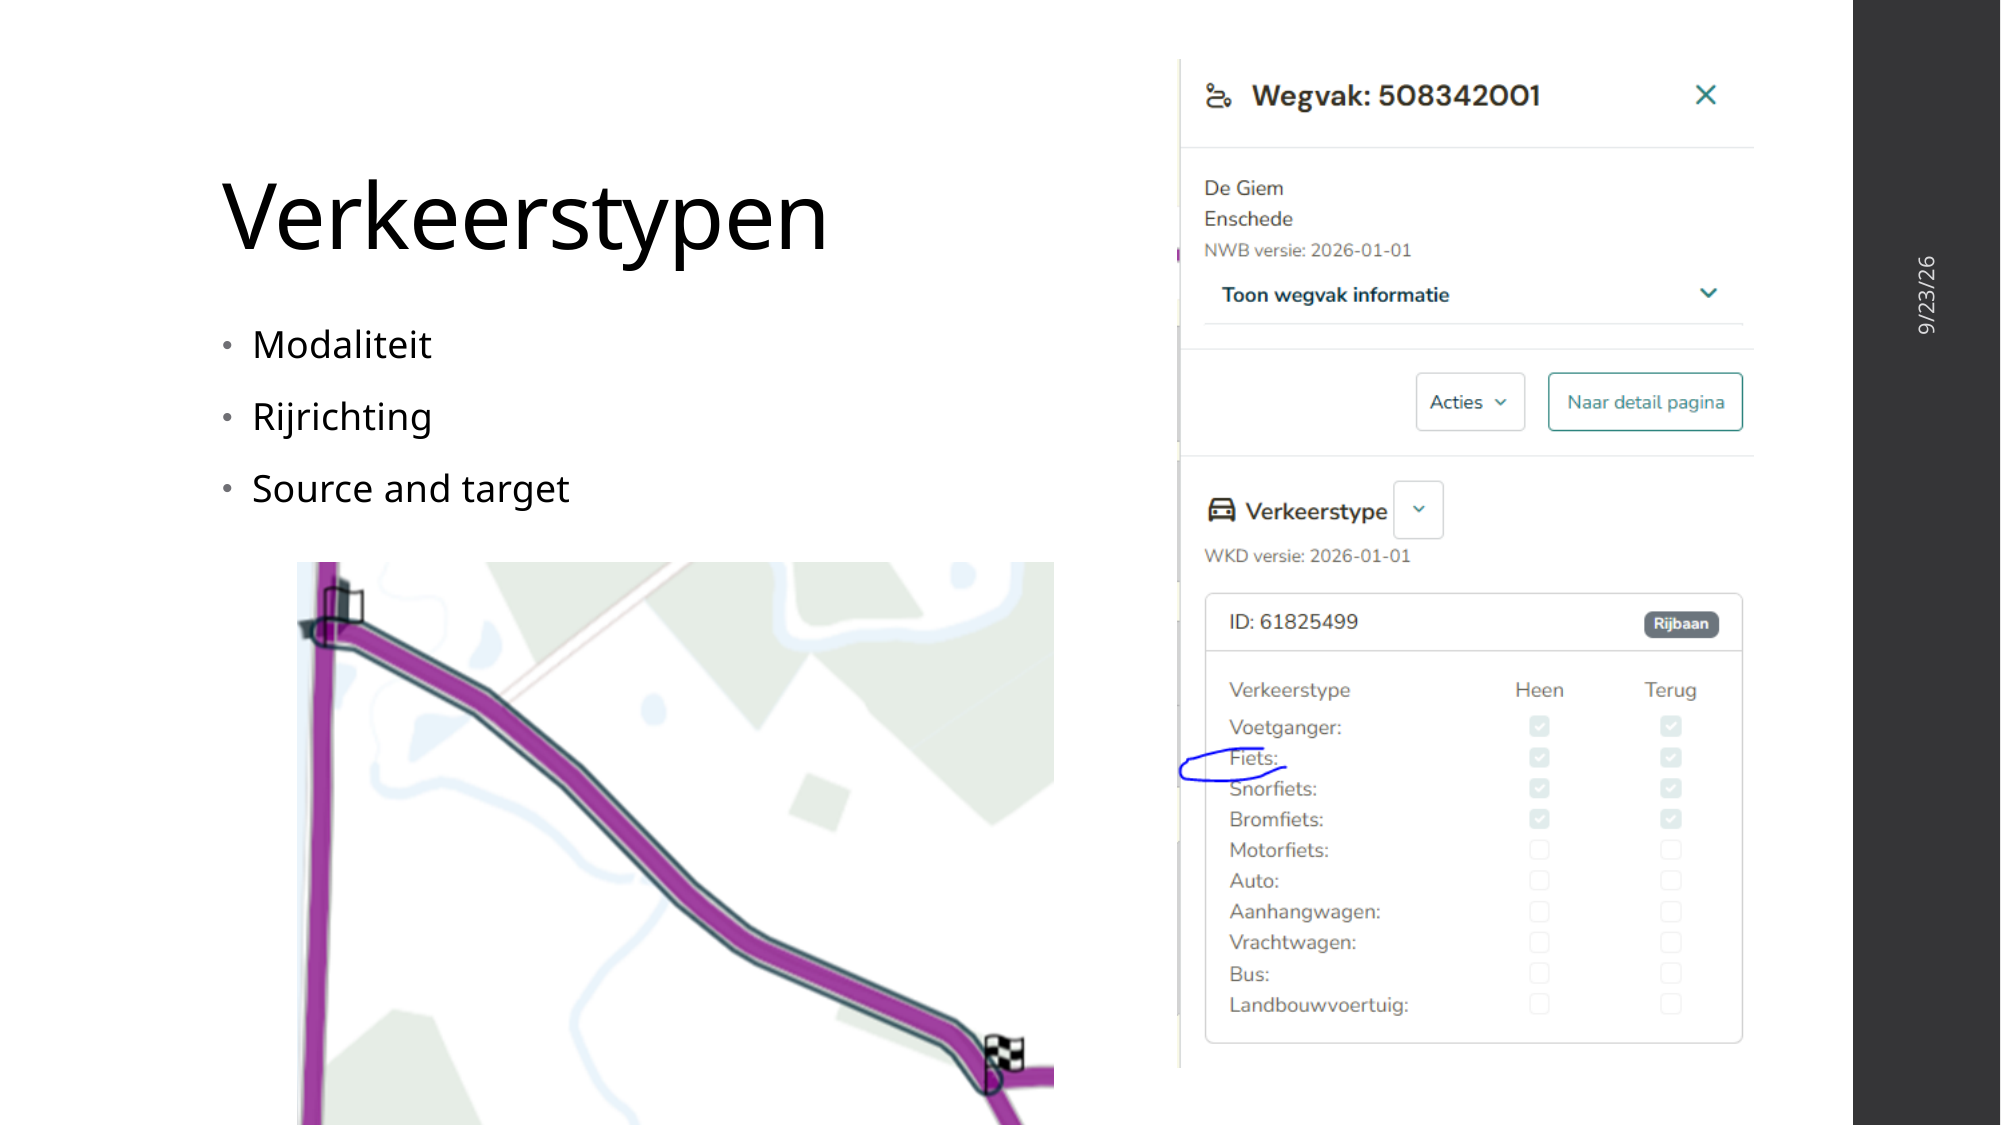

# Verkeerstypen
Modaliteit
Rijrichting
Source and target